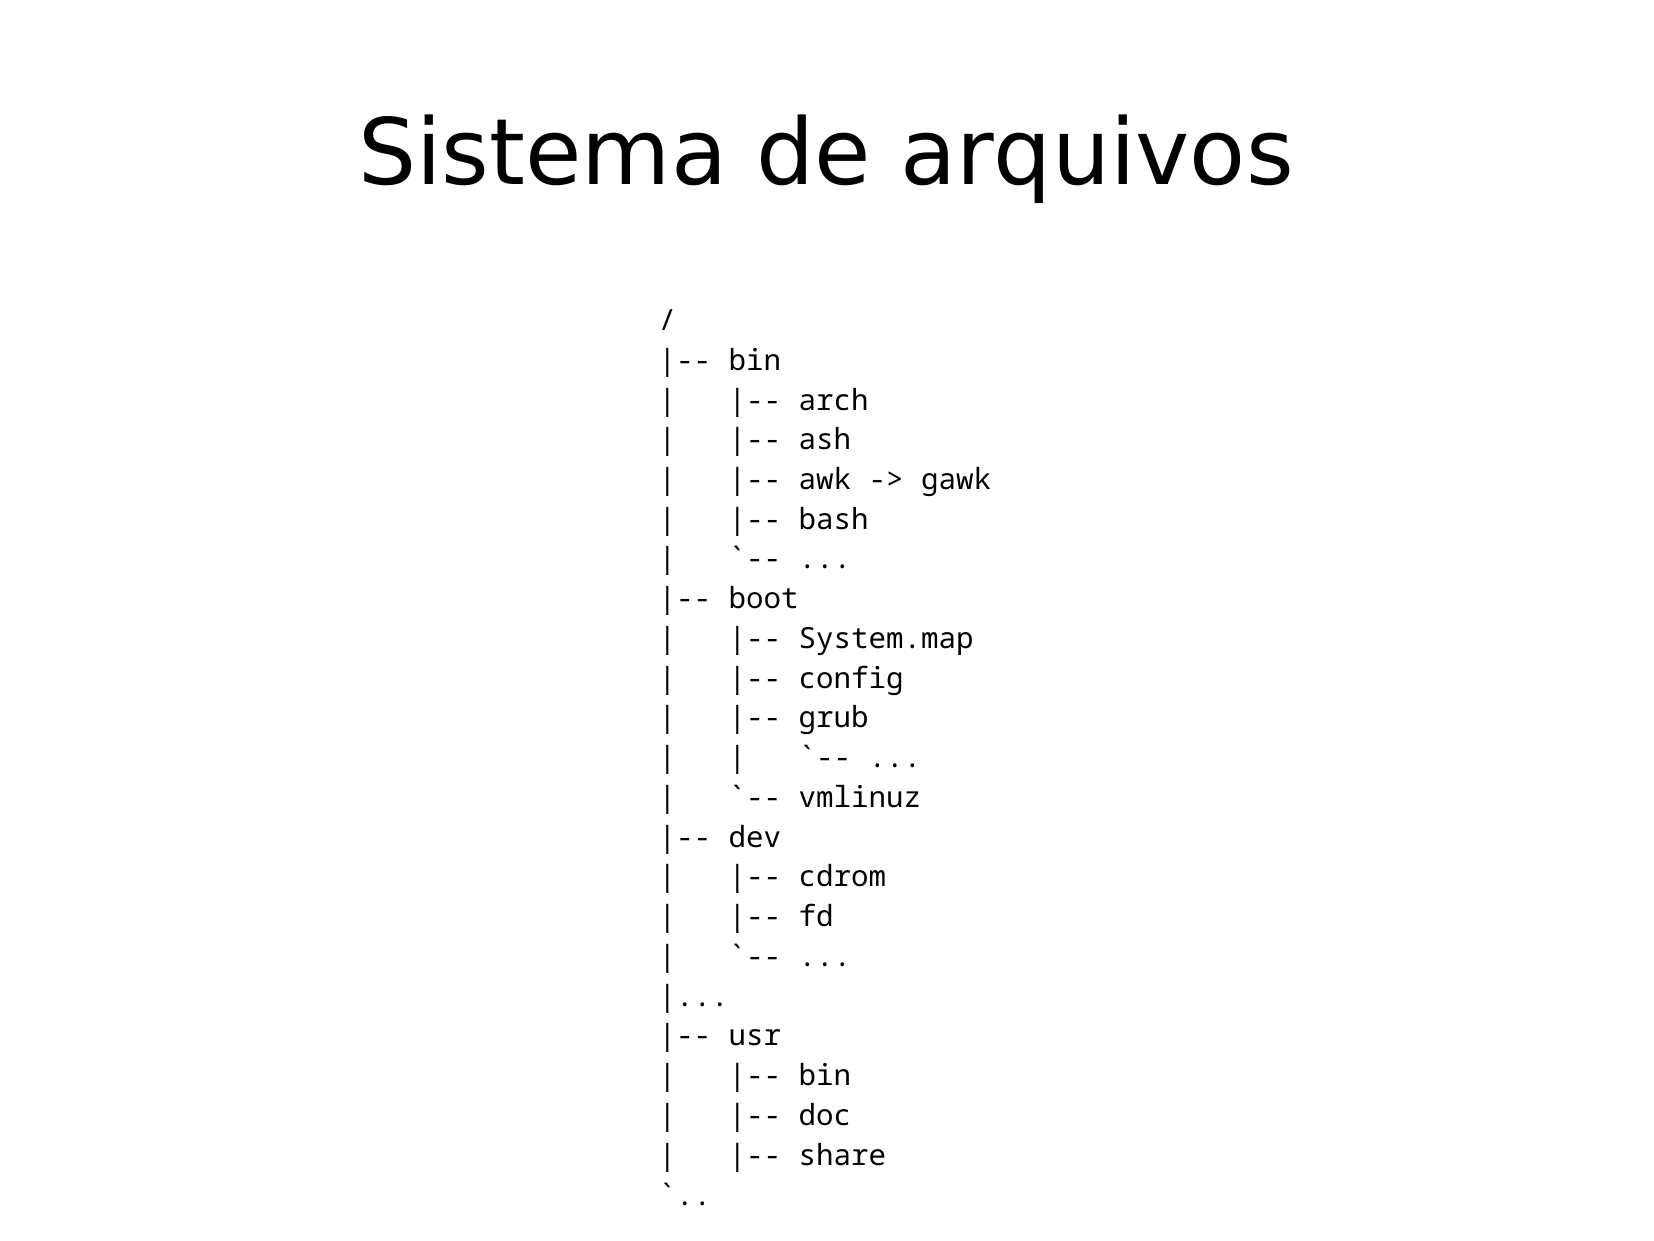

# Sistema de arquivos
/
|-- bin
| |-- arch
| |-- ash
| |-- awk -> gawk
| |-- bash
| `-- ...
|-- boot
| |-- System.map
| |-- config
| |-- grub
| | `-- ...
| `-- vmlinuz
|-- dev
| |-- cdrom
| |-- fd
| `-- ...
|...
|-- usr
| |-- bin
| |-- doc
| |-- share
`..